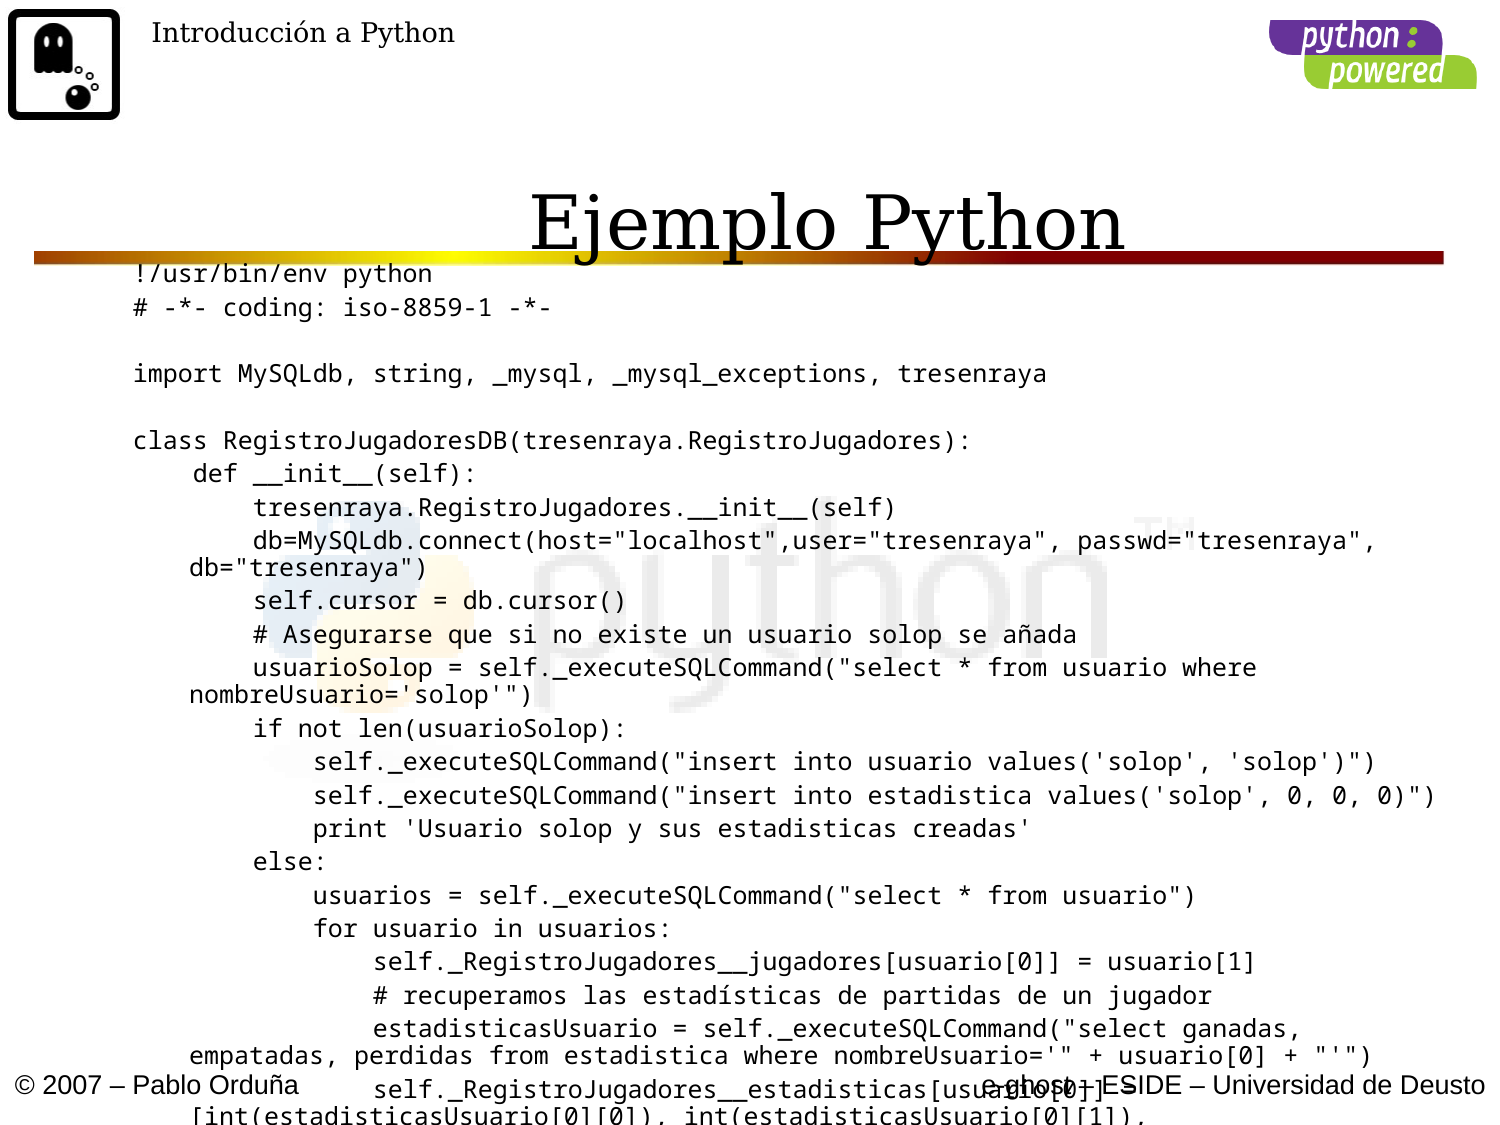

# Ejemplo Python
!/usr/bin/env python
# -*- coding: iso-8859-1 -*-
import MySQLdb, string, _mysql, _mysql_exceptions, tresenraya
class RegistroJugadoresDB(tresenraya.RegistroJugadores):
 def __init__(self):
 tresenraya.RegistroJugadores.__init__(self)
 db=MySQLdb.connect(host="localhost",user="tresenraya", passwd="tresenraya", db="tresenraya")
 self.cursor = db.cursor()
 # Asegurarse que si no existe un usuario solop se añada
 usuarioSolop = self._executeSQLCommand("select * from usuario where nombreUsuario='solop'")
 if not len(usuarioSolop):
 self._executeSQLCommand("insert into usuario values('solop', 'solop')")
 self._executeSQLCommand("insert into estadistica values('solop', 0, 0, 0)")
 print 'Usuario solop y sus estadisticas creadas'
 else:
 usuarios = self._executeSQLCommand("select * from usuario")
 for usuario in usuarios:
 self._RegistroJugadores__jugadores[usuario[0]] = usuario[1]
 # recuperamos las estadísticas de partidas de un jugador
 estadisticasUsuario = self._executeSQLCommand("select ganadas, empatadas, perdidas from estadistica where nombreUsuario='" + usuario[0] + "'")
 self._RegistroJugadores__estadisticas[usuario[0]] = [int(estadisticasUsuario[0][0]), int(estadisticasUsuario[0][1]), int(estadisticasUsuario[0][2])]